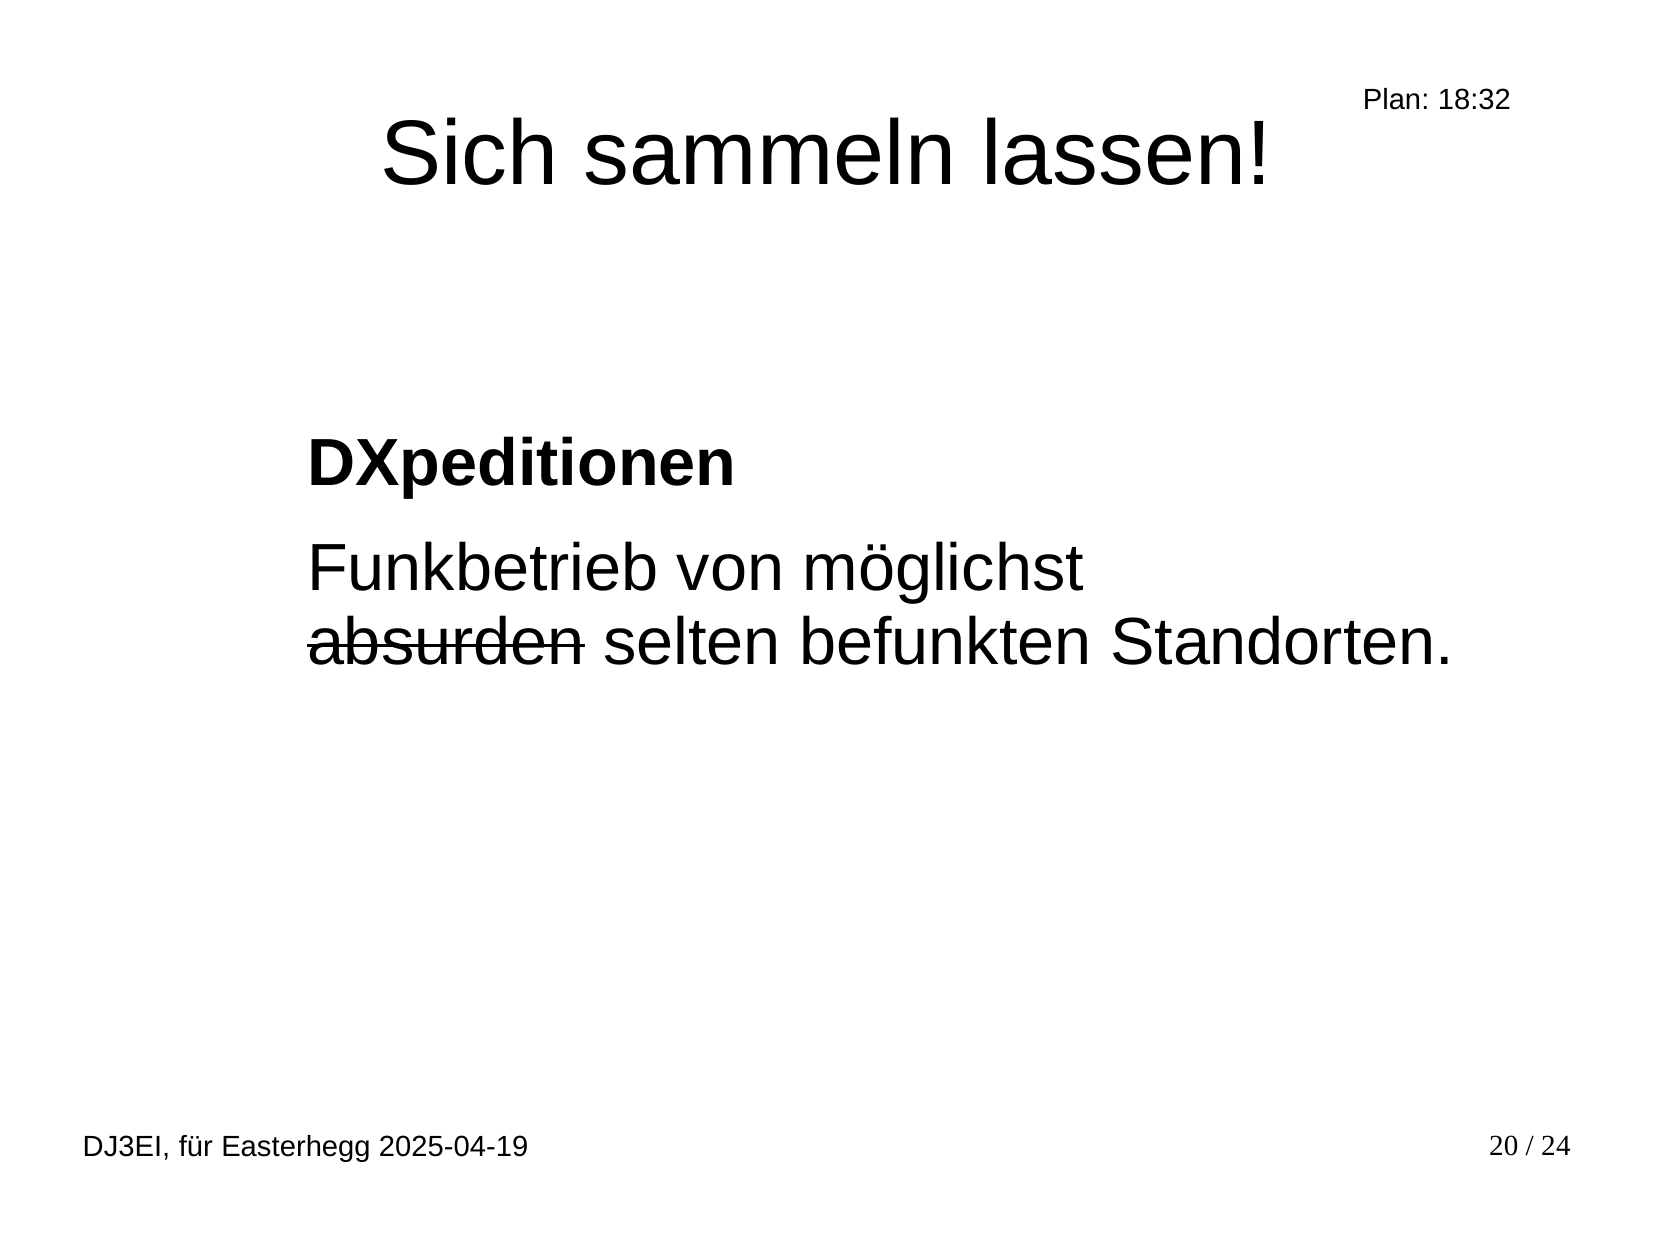

# Sich sammeln lassen!
Plan: 18:32
DXpeditionen
Funkbetrieb von möglichst
absurden selten befunkten Standorten.
20